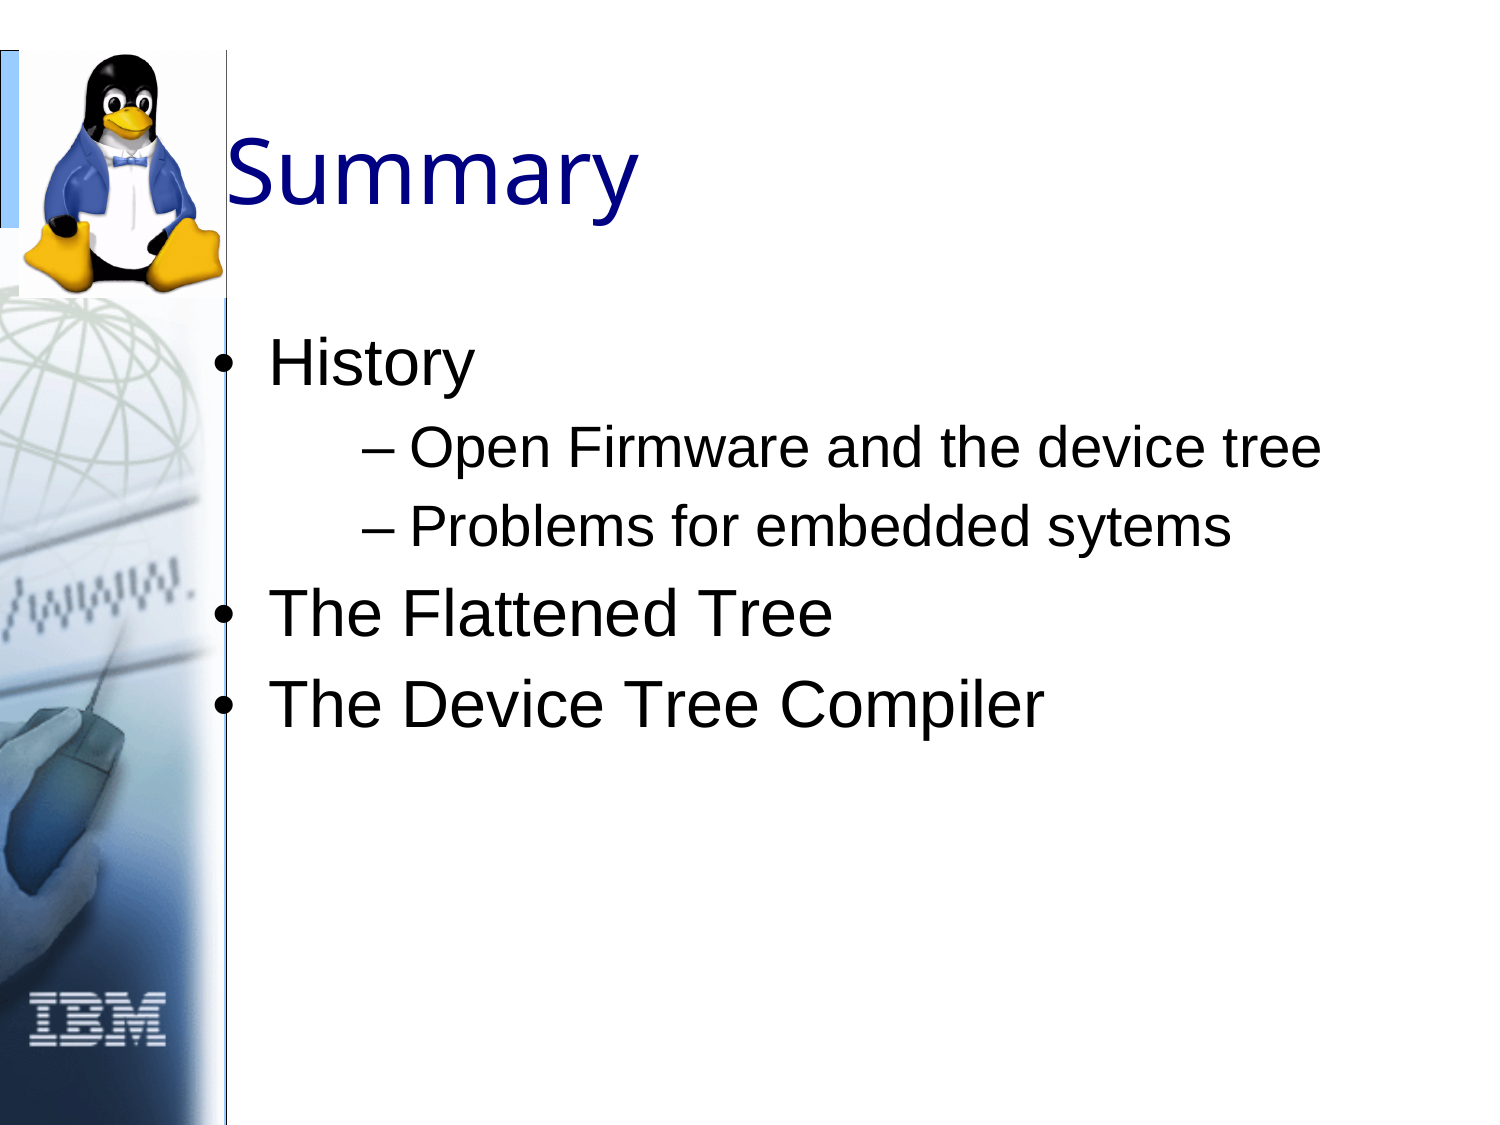

# Summary
History
Open Firmware and the device tree
Problems for embedded sytems
The Flattened Tree
The Device Tree Compiler